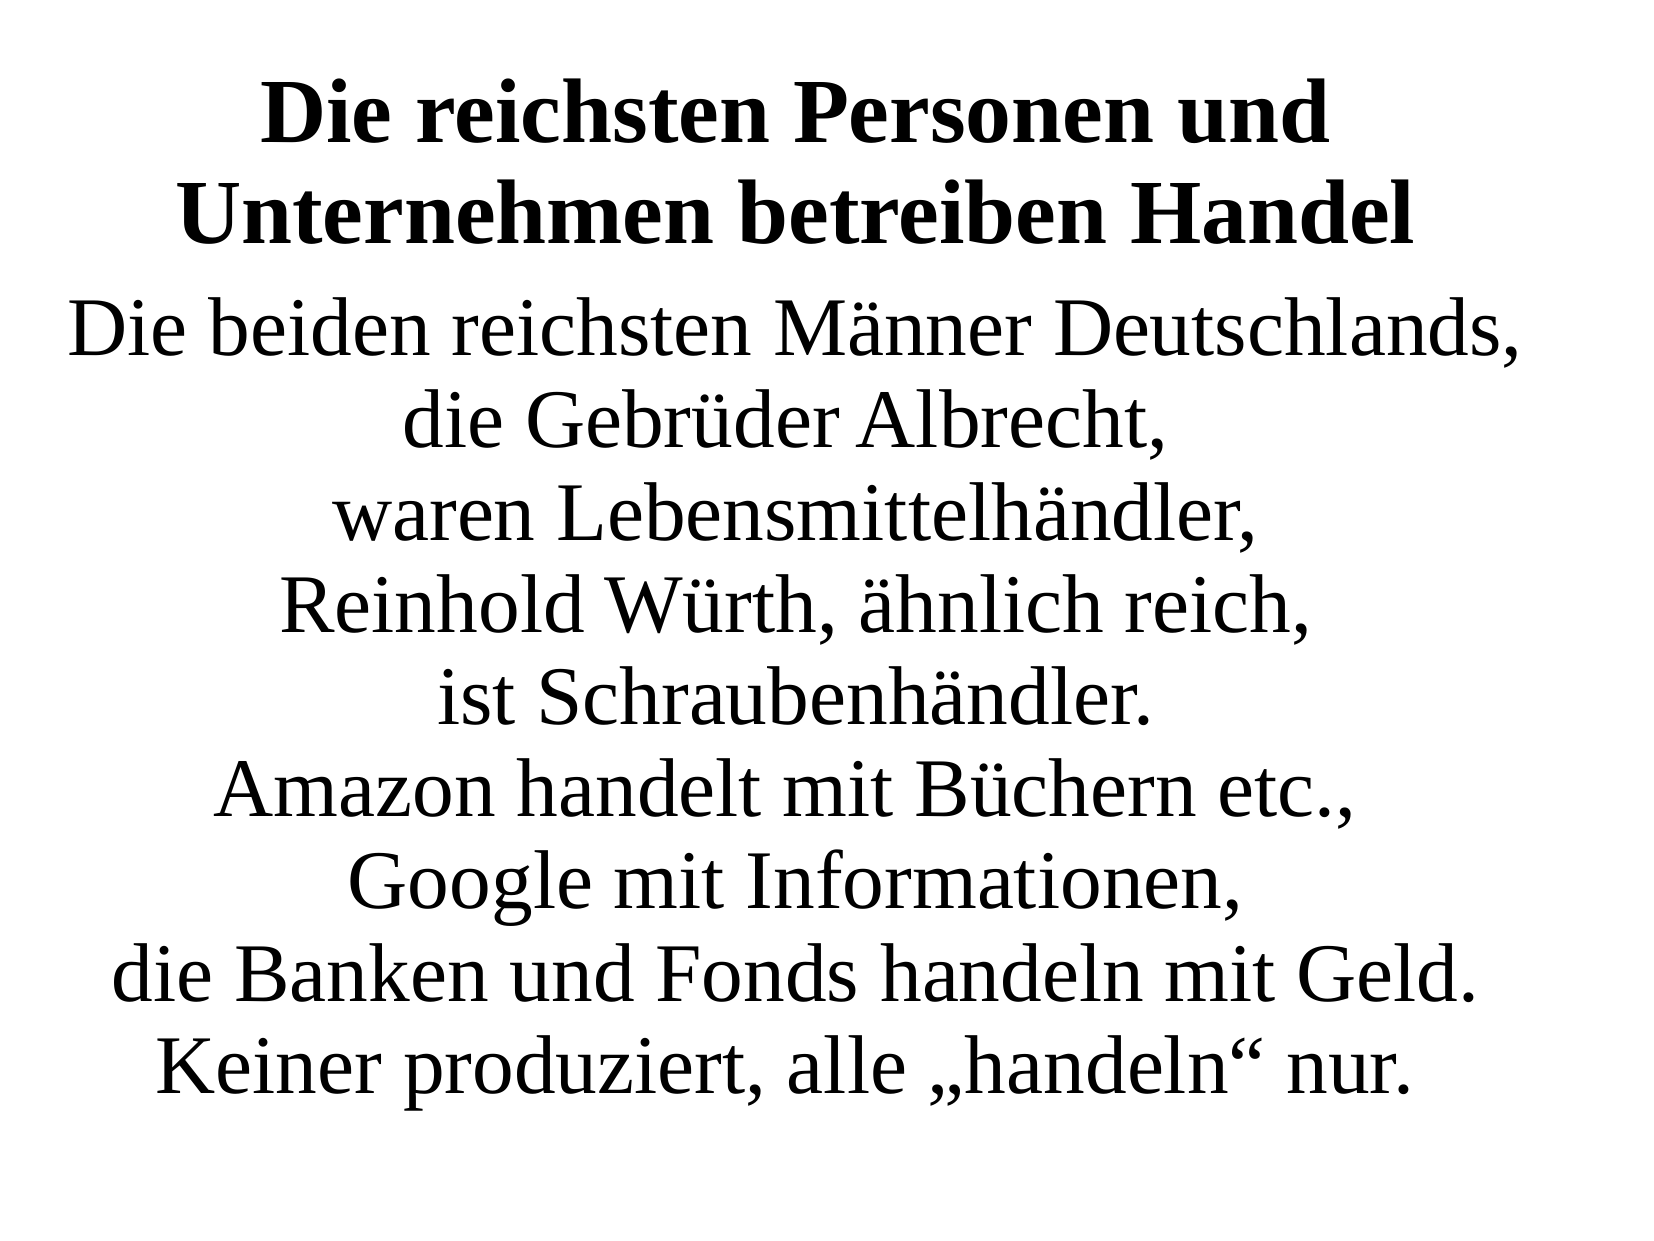

Die reichsten Personen und Unternehmen betreiben Handel
Die beiden reichsten Männer Deutschlands, die Gebrüder Albrecht,
waren Lebensmittelhändler,
Reinhold Würth, ähnlich reich,
ist Schraubenhändler.
Amazon handelt mit Büchern etc.,
Google mit Informationen,
die Banken und Fonds handeln mit Geld.
Keiner produziert, alle „handeln“ nur.